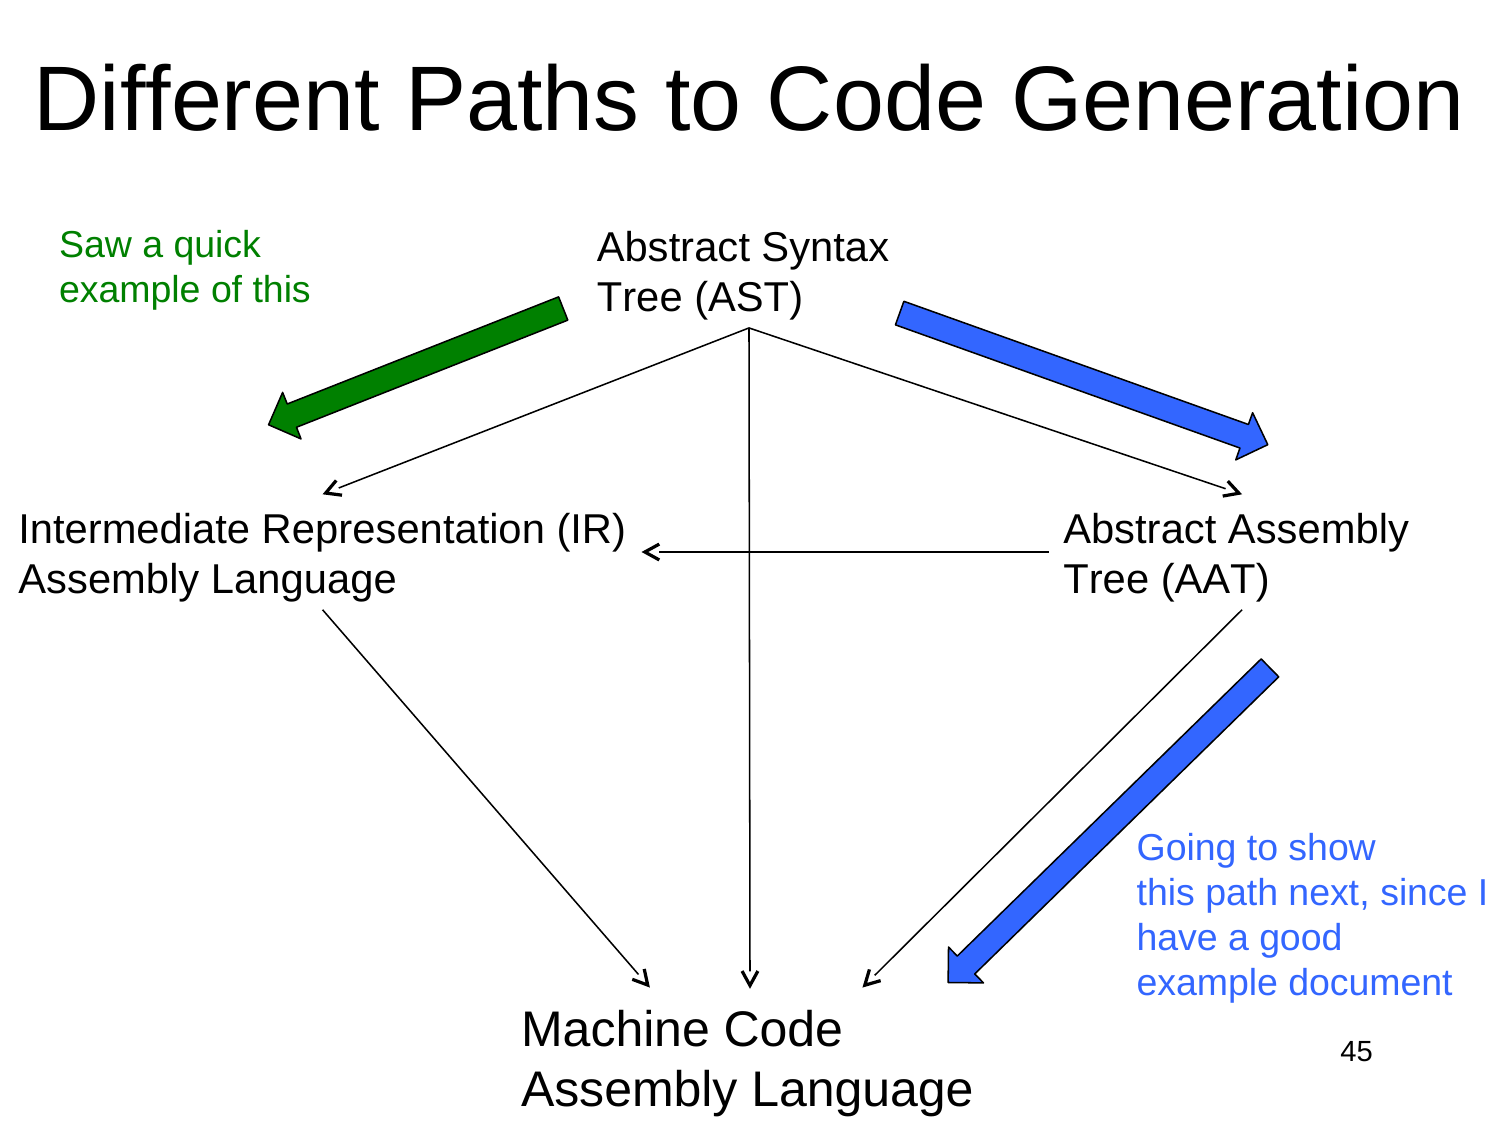

# Different Paths to Code Generation
Saw a quick
example of this
Abstract Syntax
Tree (AST)
Intermediate Representation (IR)
Assembly Language
Abstract Assembly
Tree (AAT)
Going to show
this path next, since I
have a good
example document
Machine Code
Assembly Language